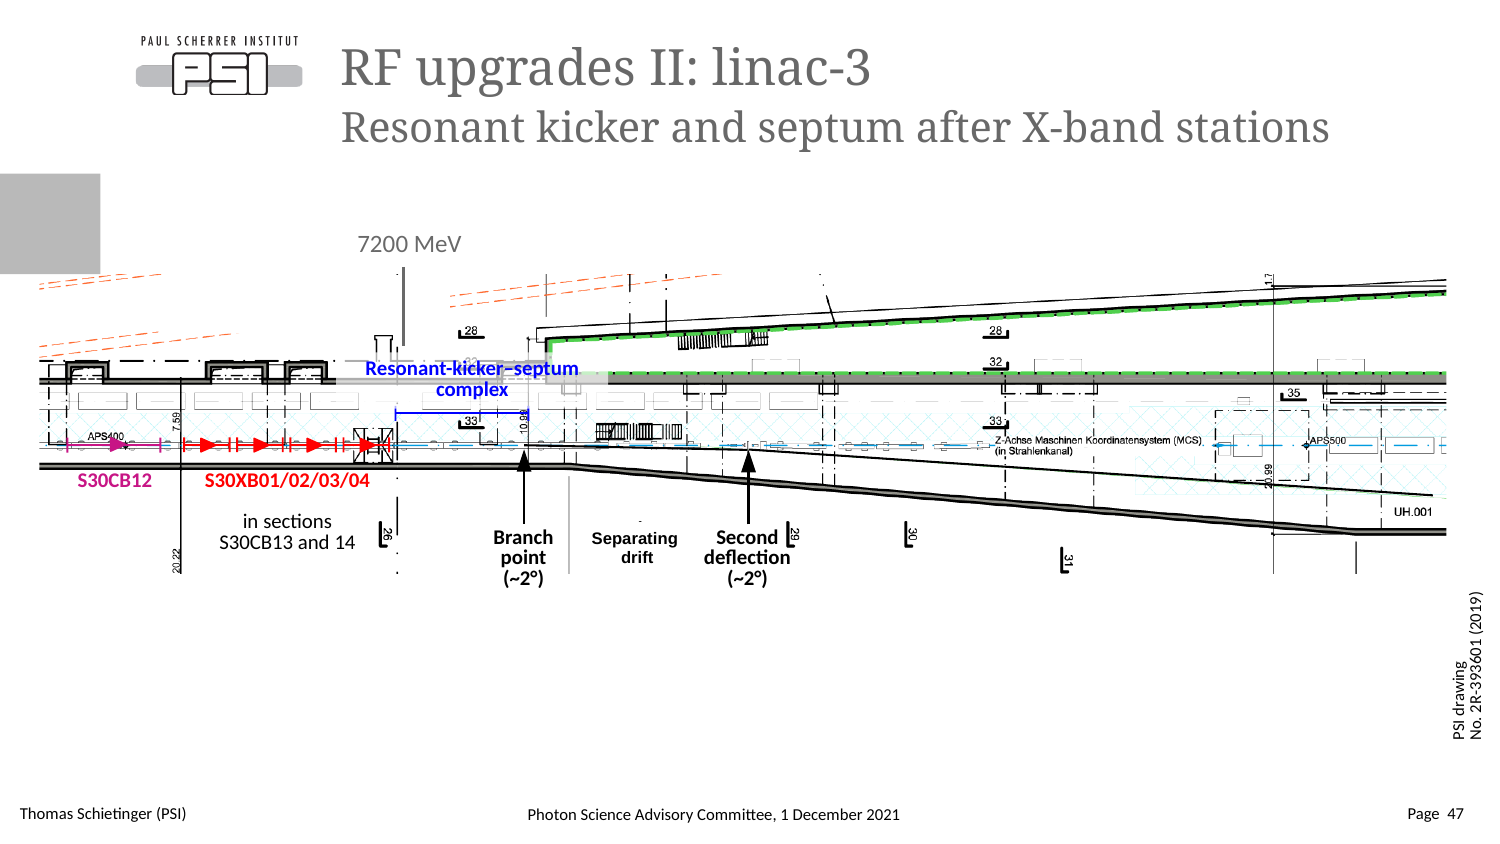

# RF upgrades II: linac-3
Resonant kicker and septum after X-band stations
7200 MeV
Resonant-kicker–septum
complex
S30CB12
S30XB01/02/03/04
in sections S30CB13 and 14
Branch point (~2°)
Second deflection (~2°)
Separating
drift
PSI drawing
No. 2R-393601 (2019)